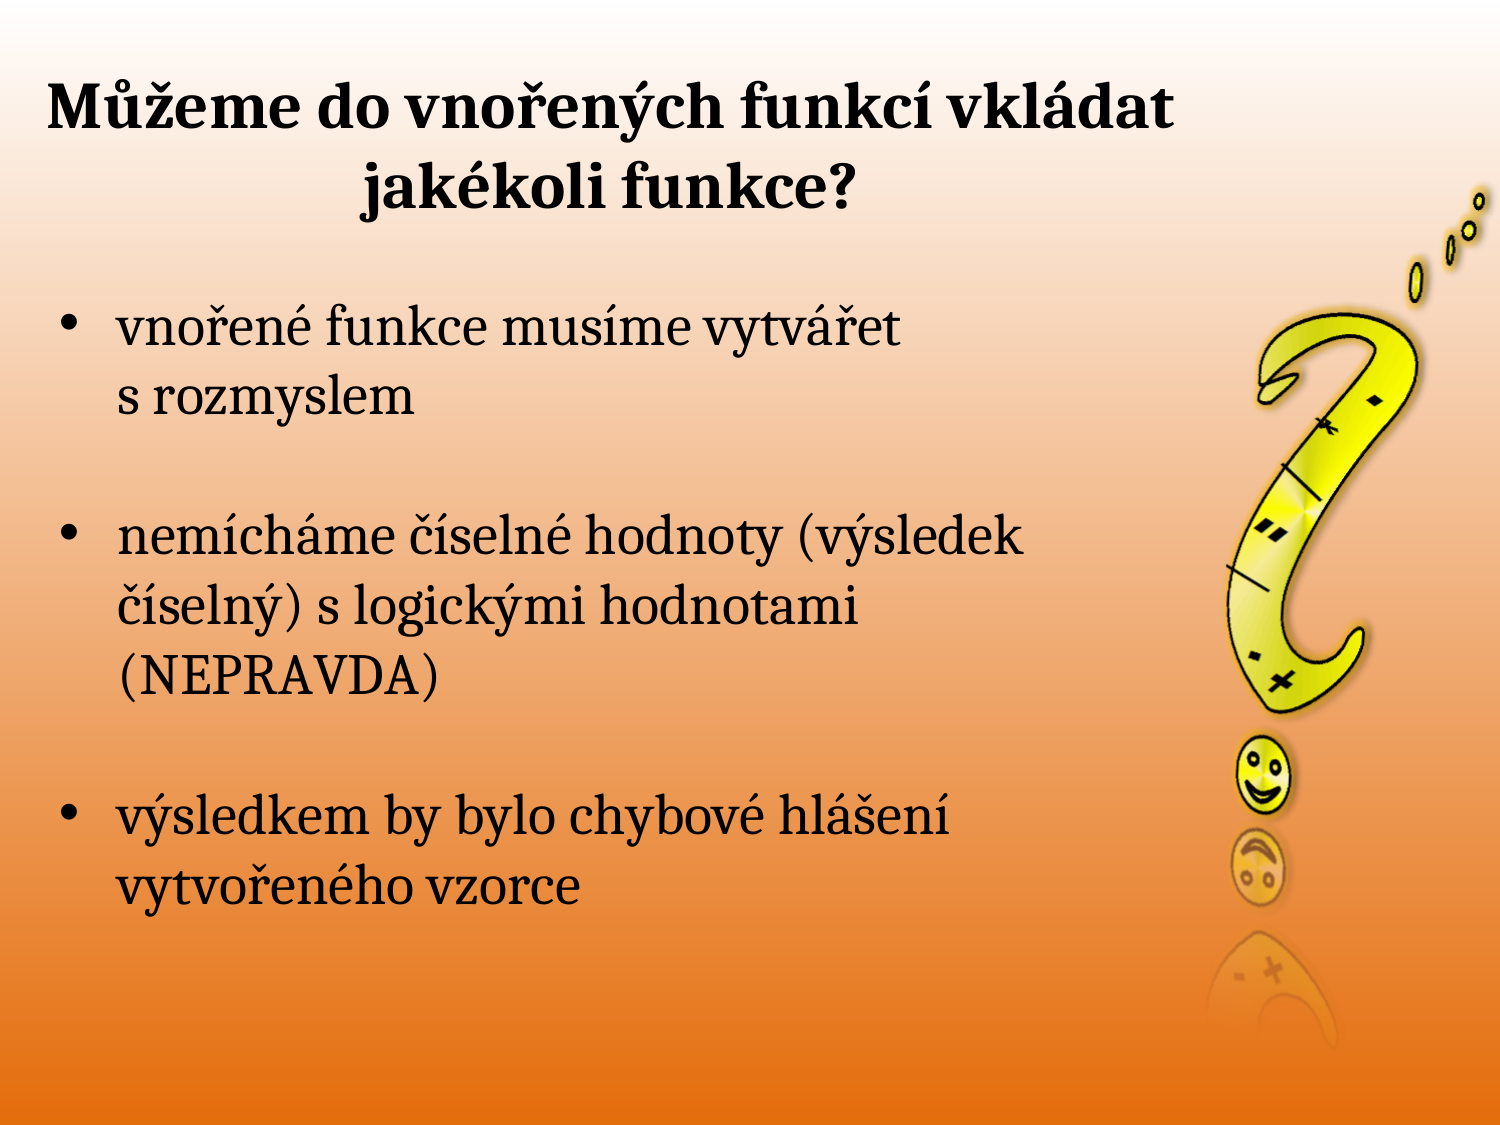

Můžeme do vnořených funkcí vkládat jakékoli funkce?
vnořené funkce musíme vytvářet
	s rozmyslem
nemícháme číselné hodnoty (výsledek číselný) s logickými hodnotami (NEPRAVDA)
výsledkem by bylo chybové hlášení vytvořeného vzorce